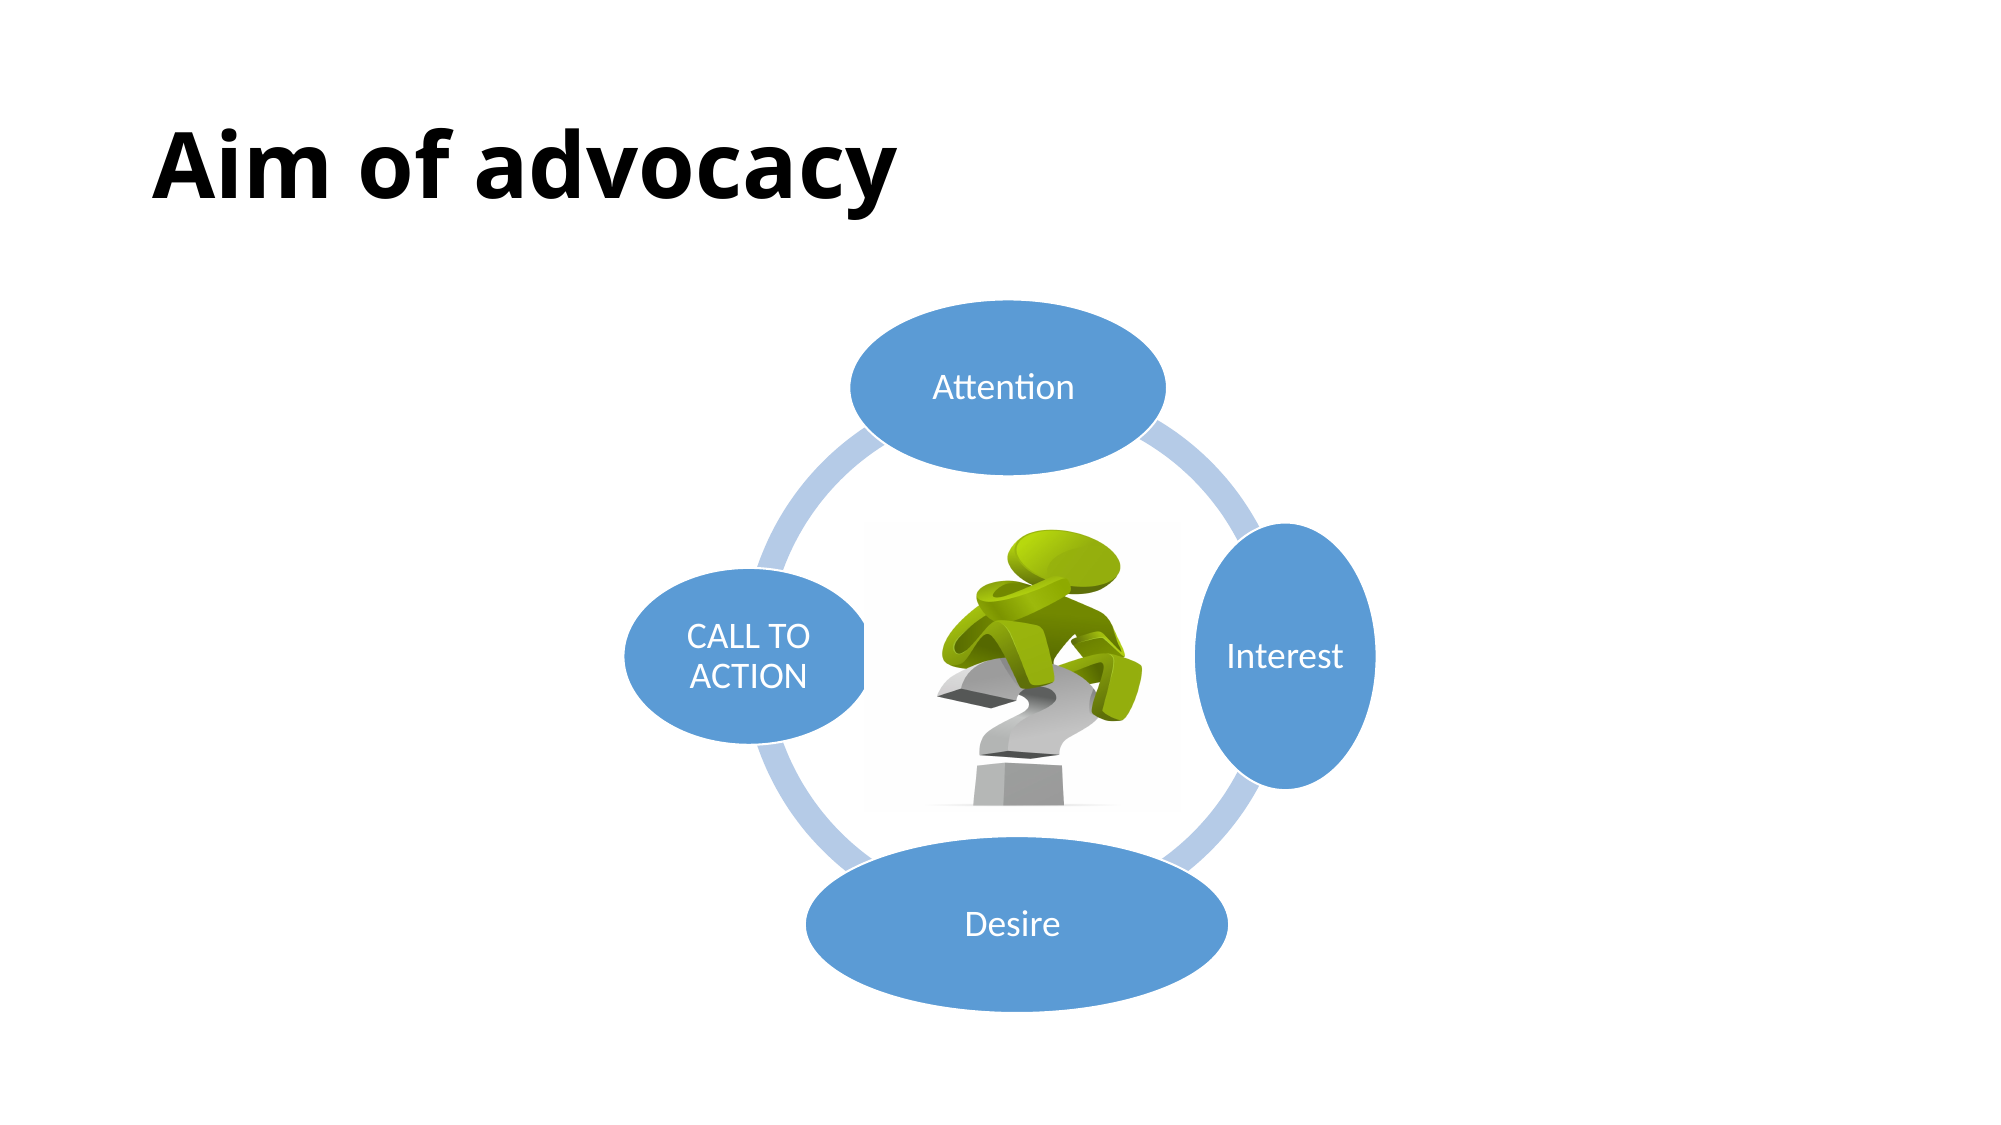

# Aim of advocacy
Attention
Interest
CALL TO ACTION
Desire